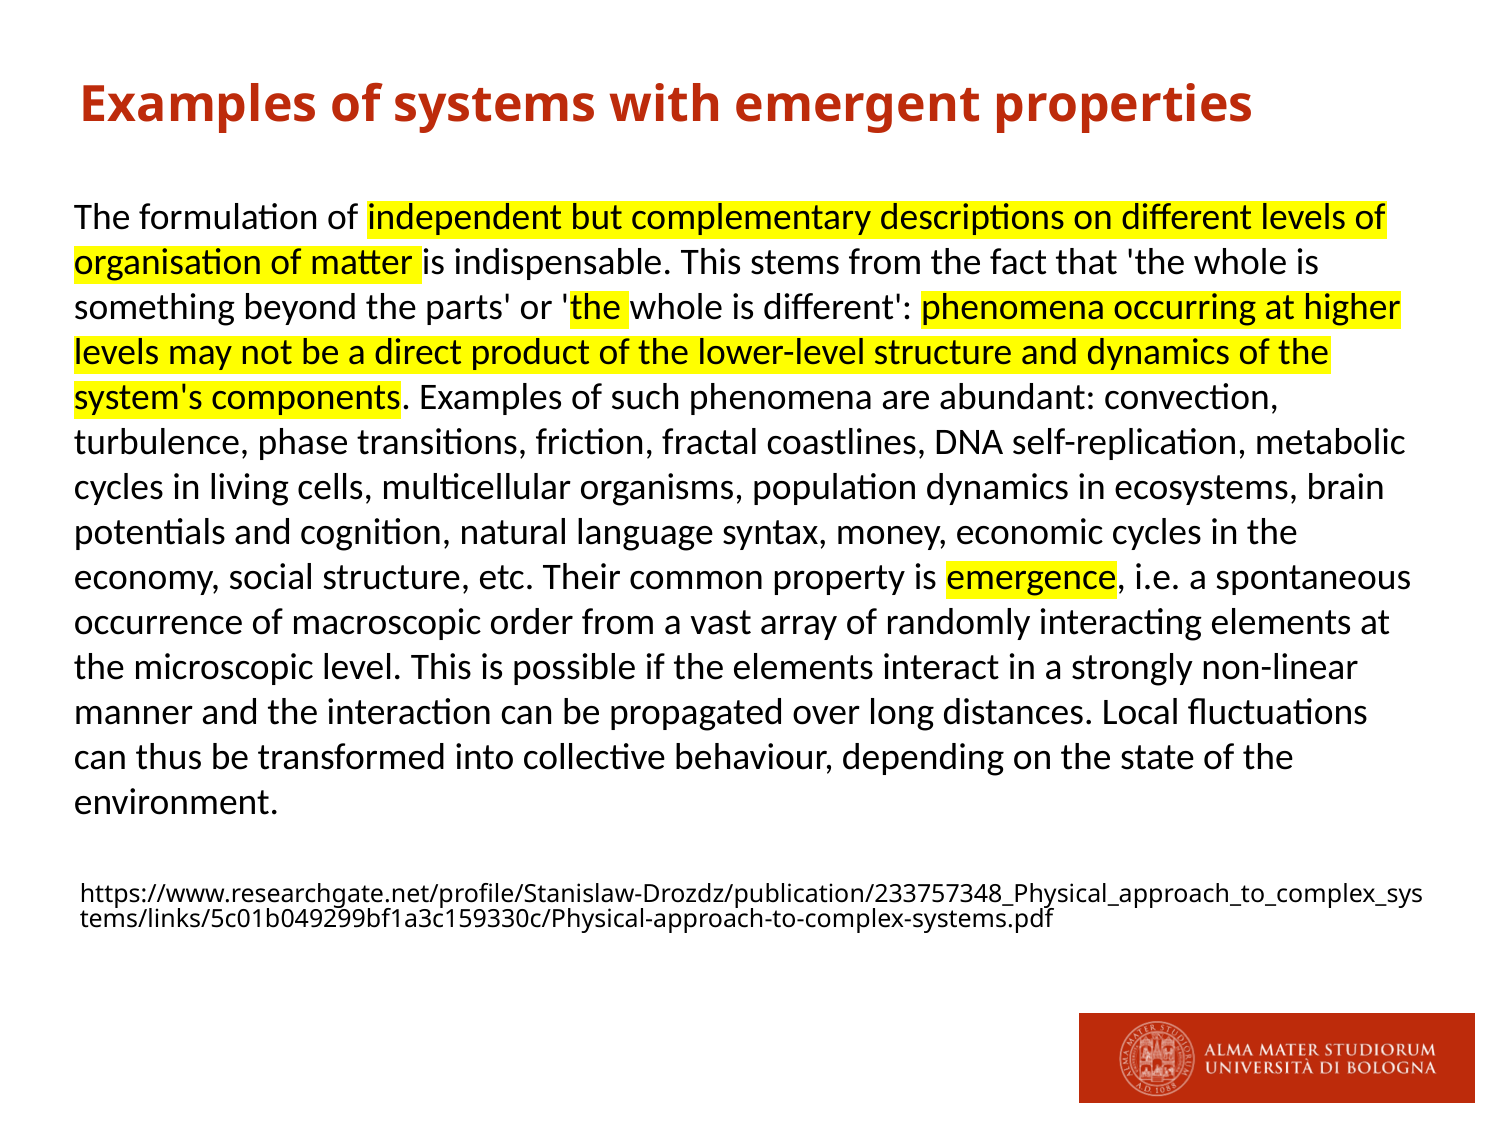

# Examples of systems with emergent properties
The formulation of independent but complementary descriptions on different levels of organisation of matter is indispensable. This stems from the fact that 'the whole is something beyond the parts' or 'the whole is different': phenomena occurring at higher levels may not be a direct product of the lower-level structure and dynamics of the system's components. Examples of such phenomena are abundant: convection, turbulence, phase transitions, friction, fractal coastlines, DNA self-replication, metabolic cycles in living cells, multicellular organisms, population dynamics in ecosystems, brain potentials and cognition, natural language syntax, money, economic cycles in the economy, social structure, etc. Their common property is emergence, i.e. a spontaneous occurrence of macroscopic order from a vast array of randomly interacting elements at the microscopic level. This is possible if the elements interact in a strongly non-linear manner and the interaction can be propagated over long distances. Local fluctuations can thus be transformed into collective behaviour, depending on the state of the environment.
https://www.researchgate.net/profile/Stanislaw-Drozdz/publication/233757348_Physical_approach_to_complex_systems/links/5c01b049299bf1a3c159330c/Physical-approach-to-complex-systems.pdf